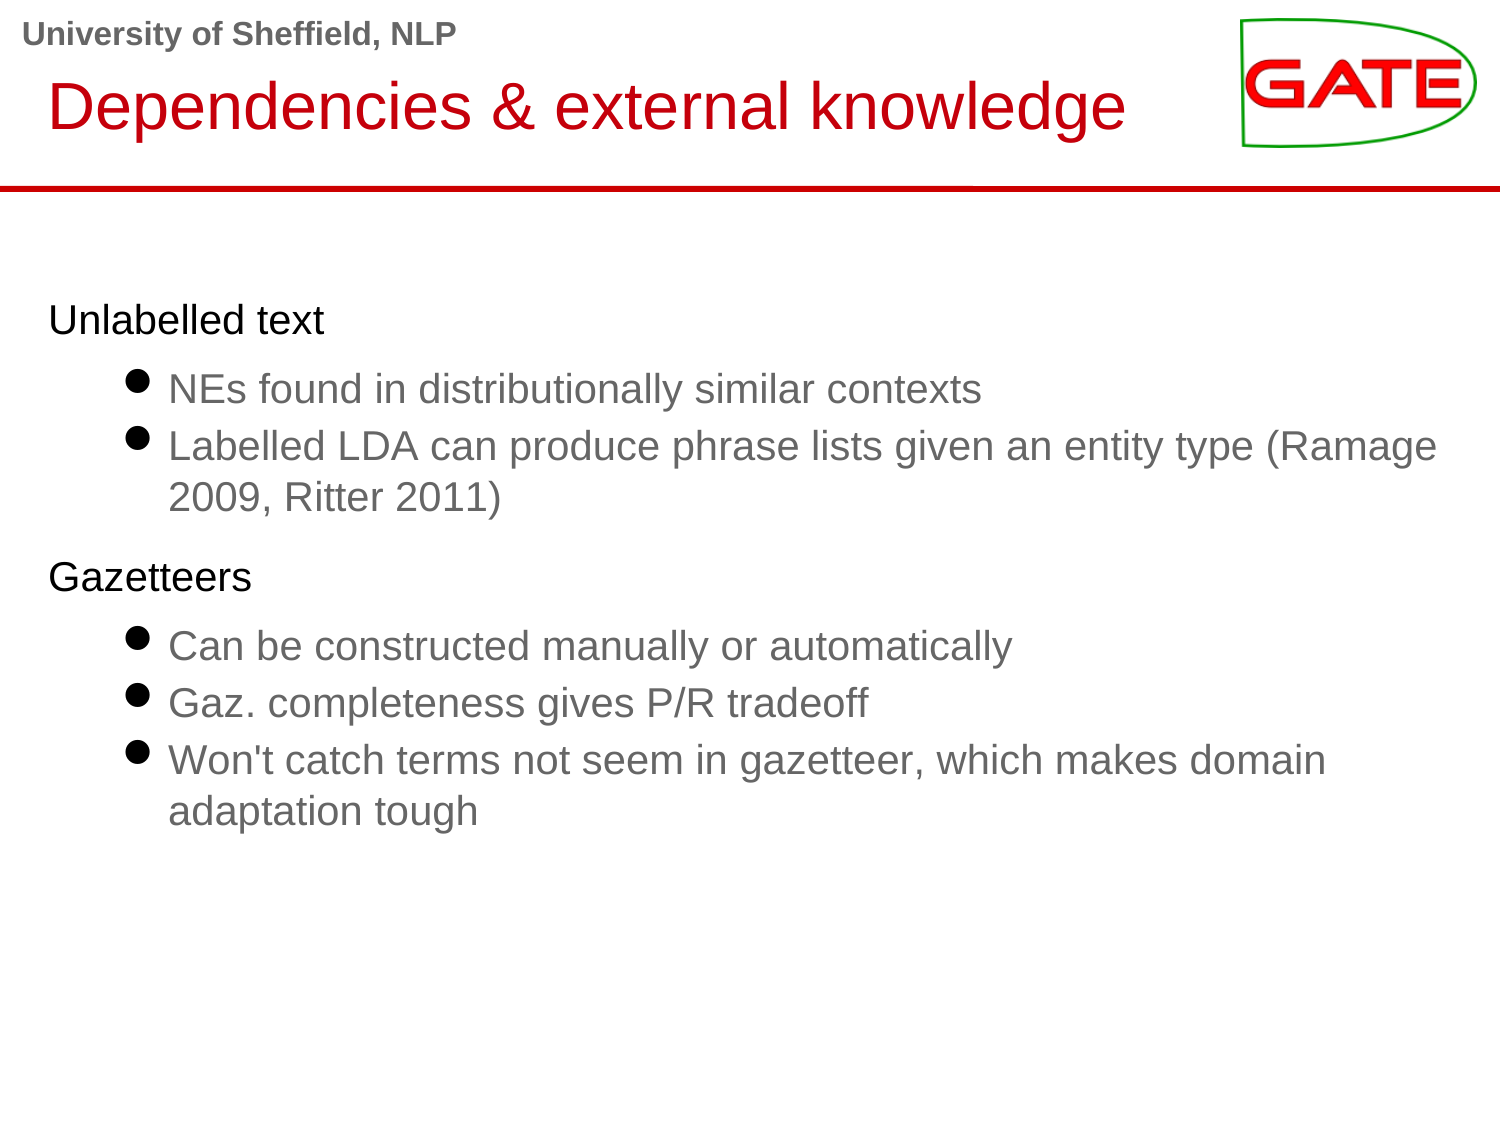

Dependencies & external knowledge
Unlabelled text
NEs found in distributionally similar contexts
Labelled LDA can produce phrase lists given an entity type (Ramage 2009, Ritter 2011)
Gazetteers
Can be constructed manually or automatically
Gaz. completeness gives P/R tradeoff
Won't catch terms not seem in gazetteer, which makes domain adaptation tough